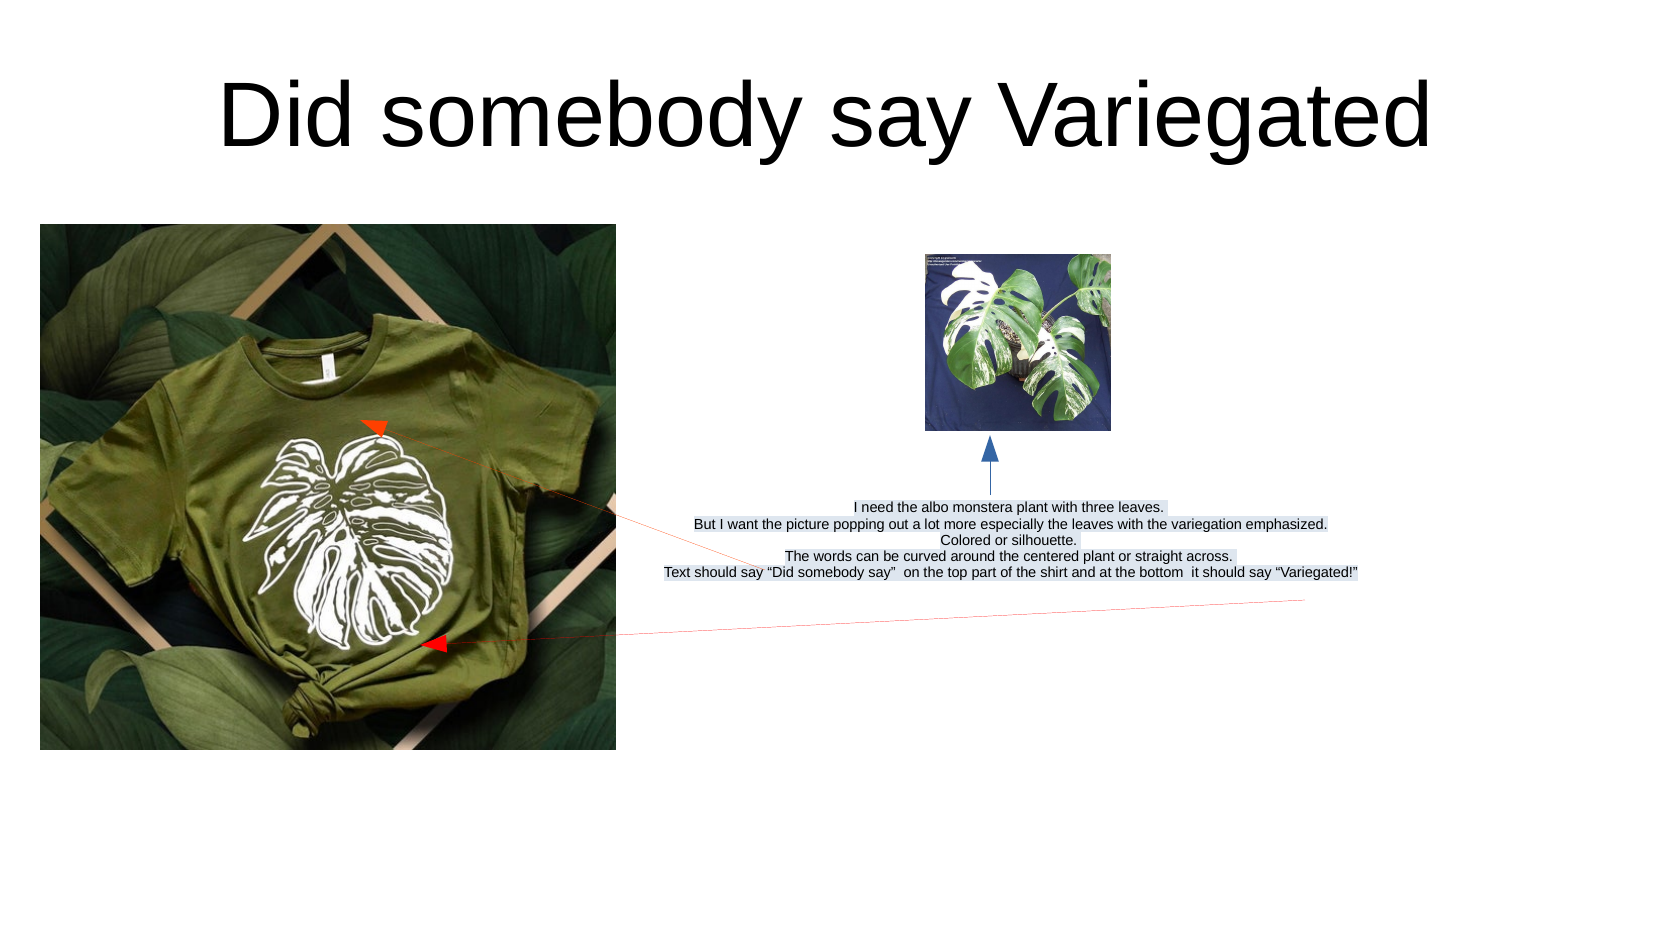

# Did somebody say Variegated
I need the albo monstera plant with three leaves.
But I want the picture popping out a lot more especially the leaves with the variegation emphasized.
Colored or silhouette.
The words can be curved around the centered plant or straight across.
Text should say “Did somebody say” on the top part of the shirt and at the bottom it should say “Variegated!”